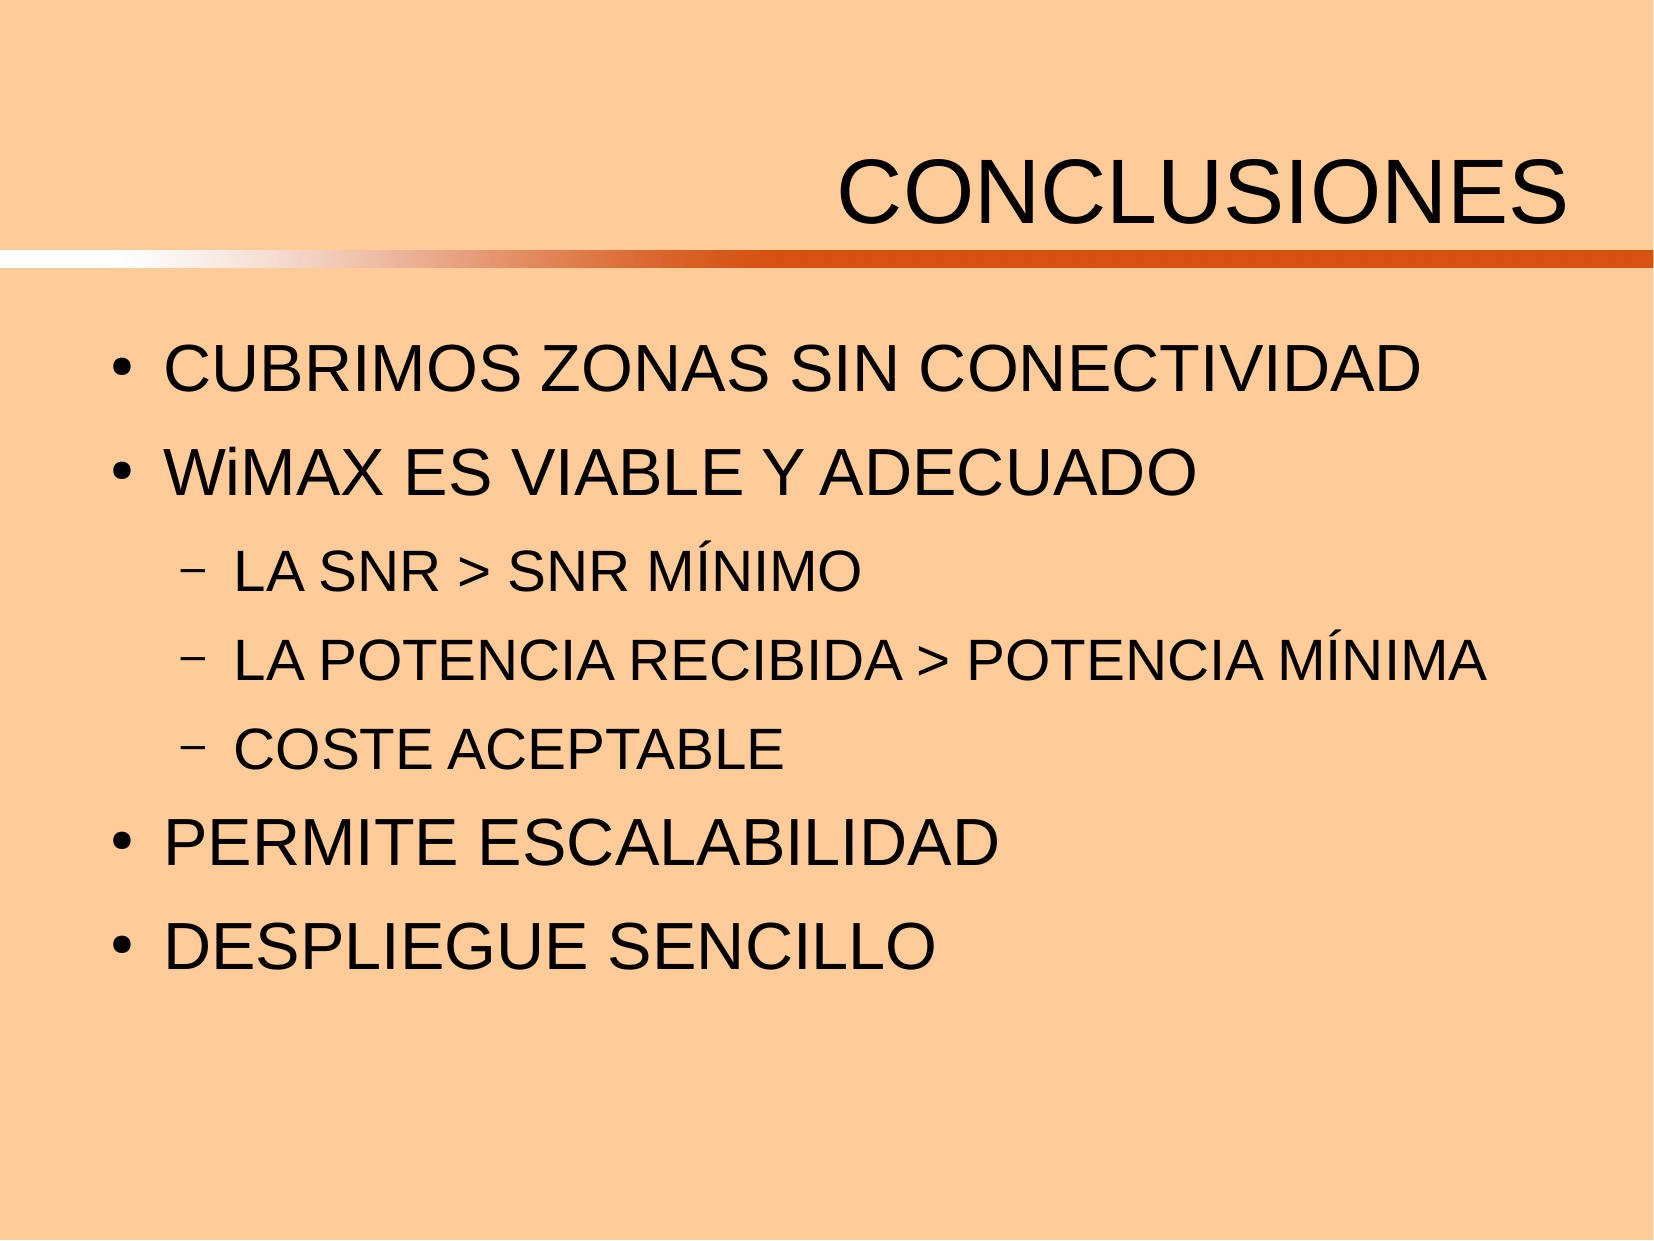

# CONCLUSIONES
CUBRIMOS ZONAS SIN CONECTIVIDAD
WiMAX ES VIABLE Y ADECUADO
LA SNR > SNR MÍNIMO
LA POTENCIA RECIBIDA > POTENCIA MÍNIMA
COSTE ACEPTABLE
PERMITE ESCALABILIDAD
DESPLIEGUE SENCILLO